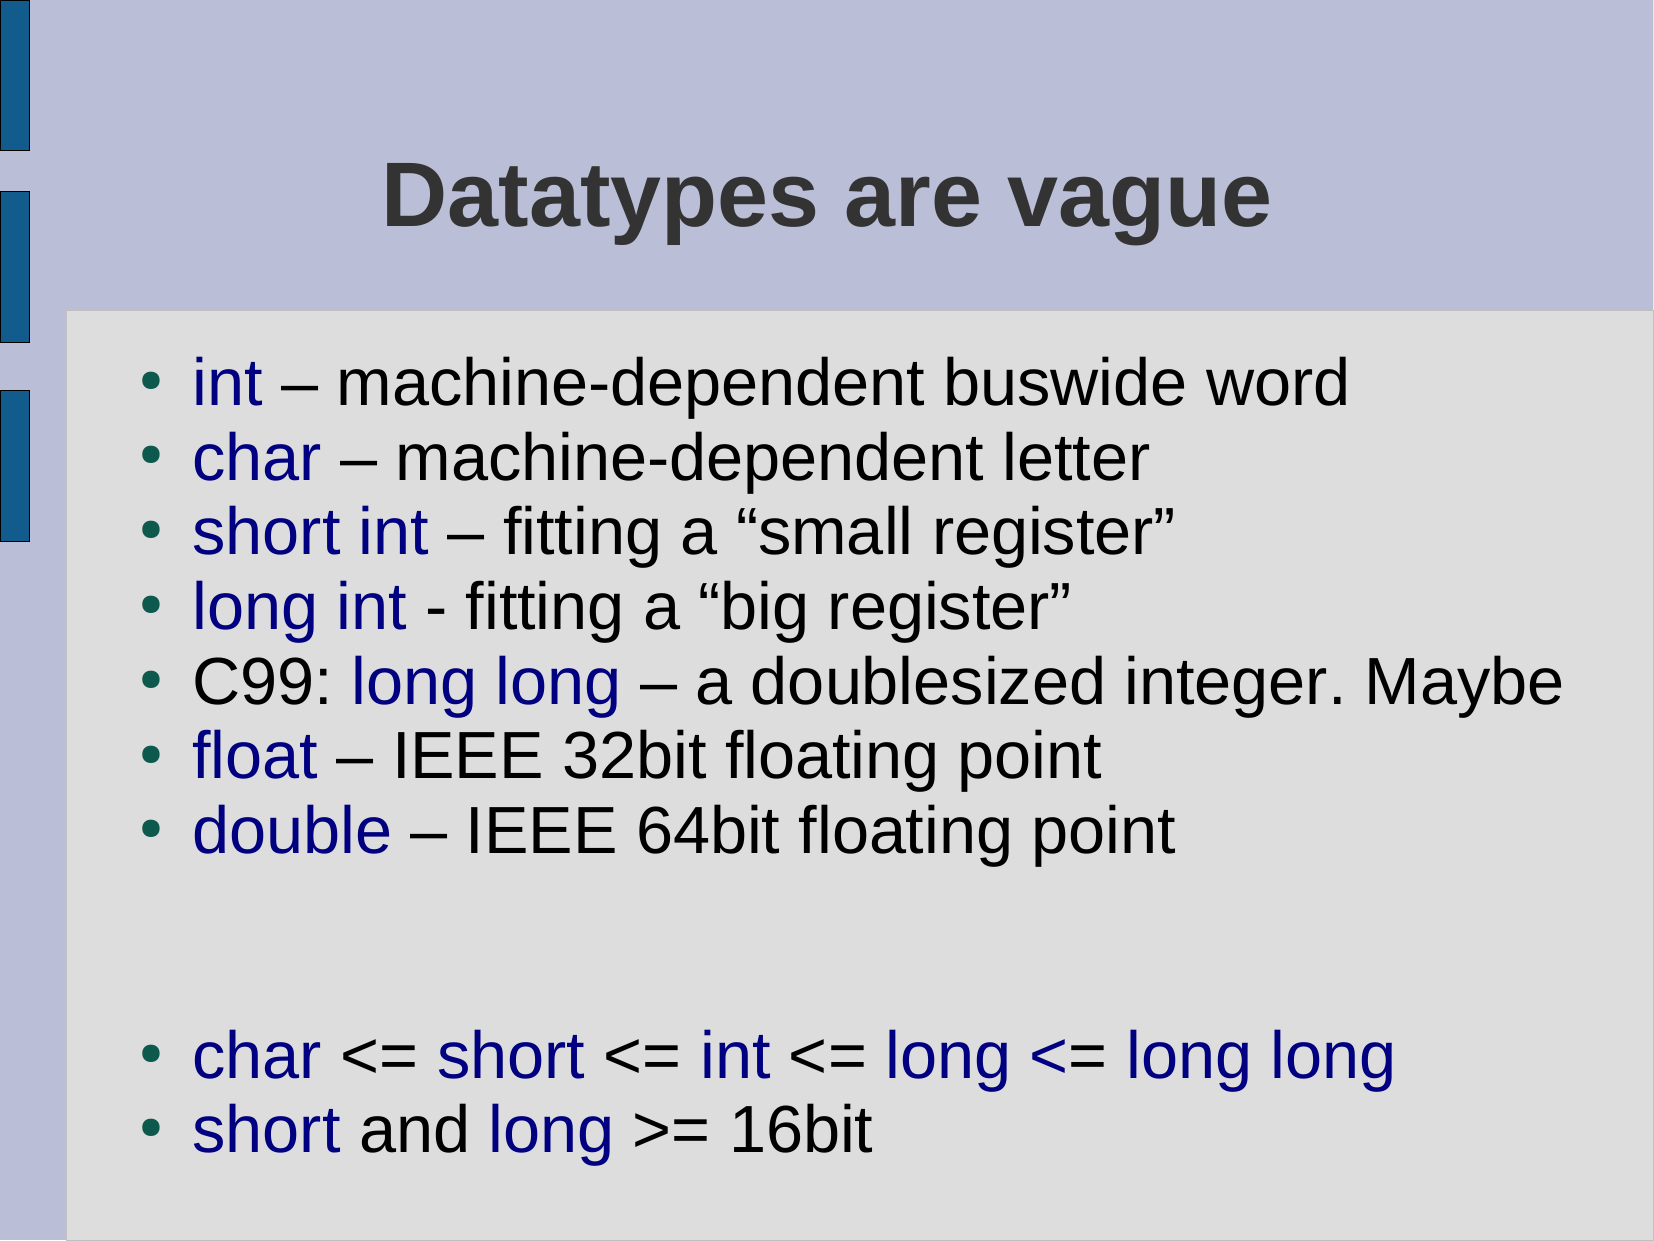

# Datatypes are vague
int – machine-dependent buswide word
char – machine-dependent letter
short int – fitting a “small register”
long int - fitting a “big register”
C99: long long – a doublesized integer. Maybe
float – IEEE 32bit floating point
double – IEEE 64bit floating point
char <= short <= int <= long <= long long
short and long >= 16bit